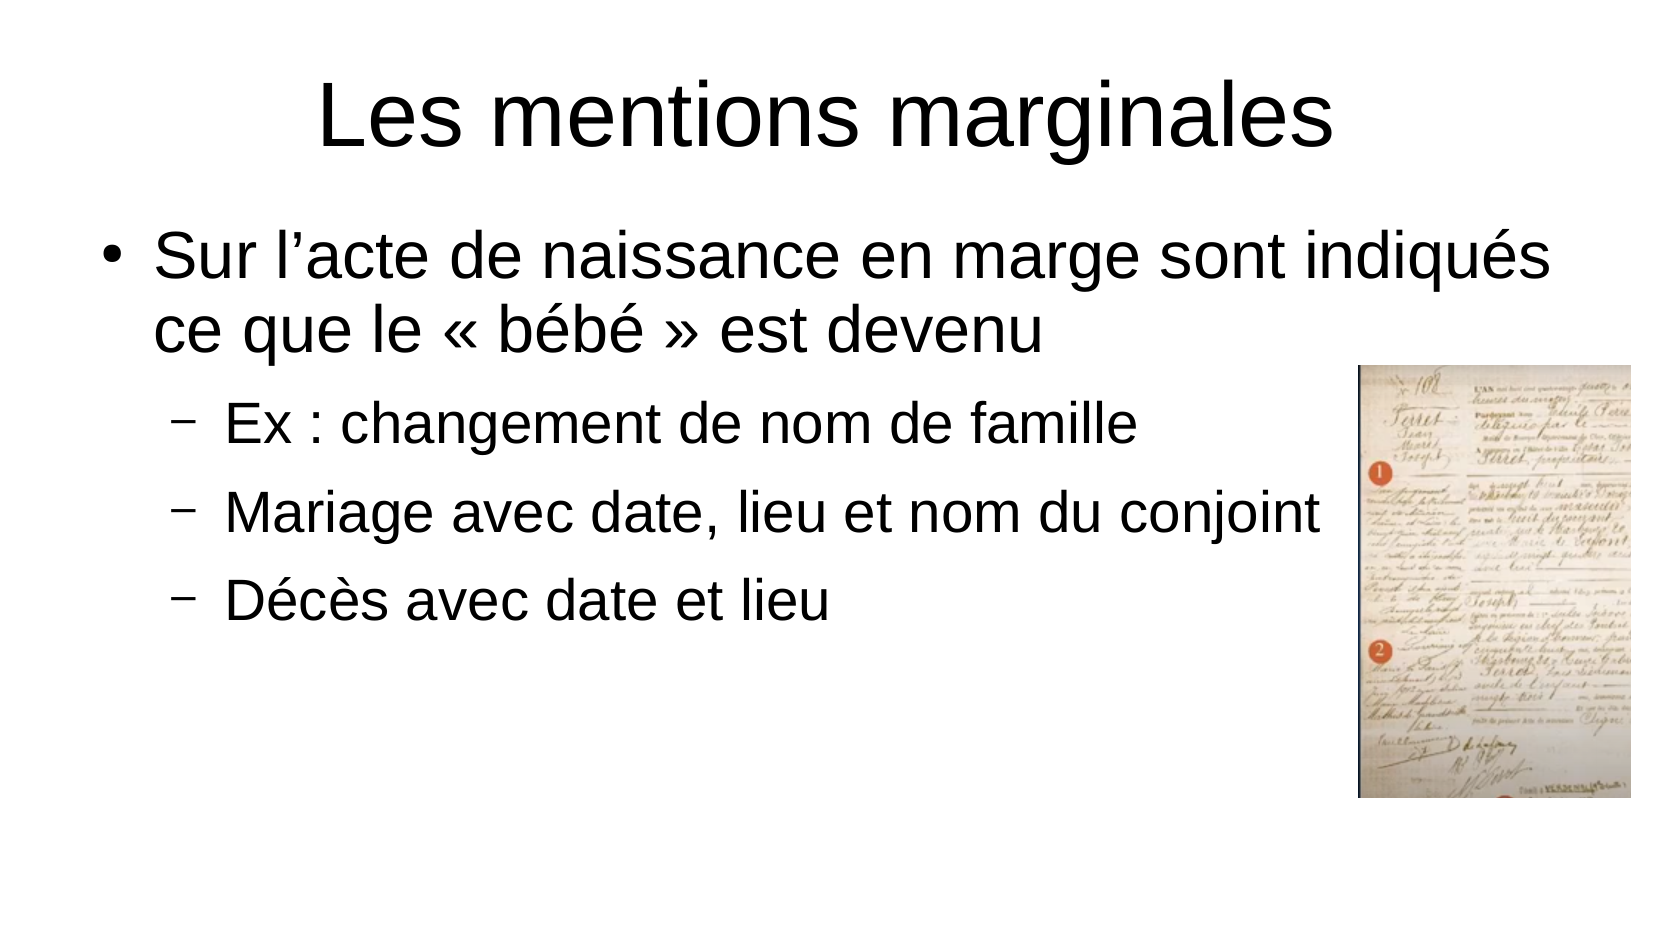

# Les mentions marginales
Sur l’acte de naissance en marge sont indiqués ce que le « bébé » est devenu
Ex : changement de nom de famille
Mariage avec date, lieu et nom du conjoint
Décès avec date et lieu